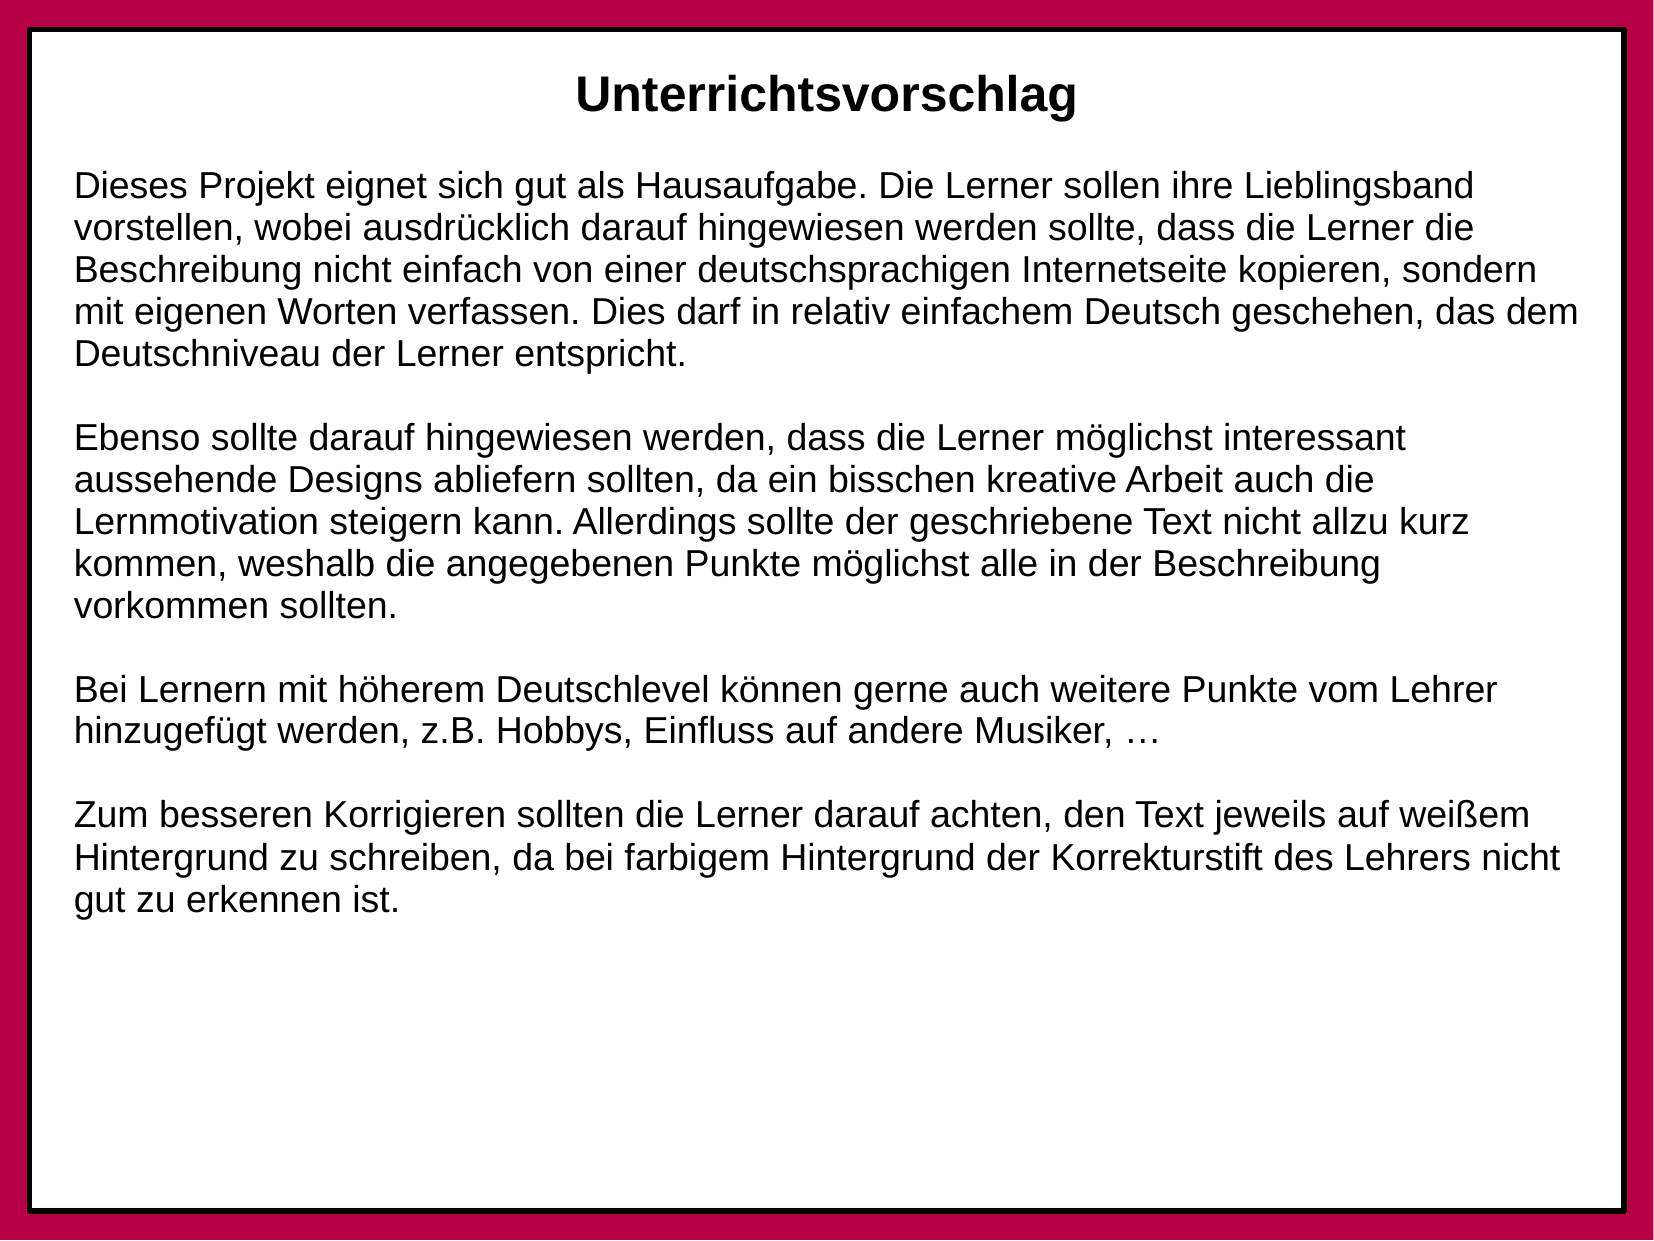

Unterrichtsvorschlag
Dieses Projekt eignet sich gut als Hausaufgabe. Die Lerner sollen ihre Lieblingsband vorstellen, wobei ausdrücklich darauf hingewiesen werden sollte, dass die Lerner die Beschreibung nicht einfach von einer deutschsprachigen Internetseite kopieren, sondern mit eigenen Worten verfassen. Dies darf in relativ einfachem Deutsch geschehen, das dem Deutschniveau der Lerner entspricht.
Ebenso sollte darauf hingewiesen werden, dass die Lerner möglichst interessant aussehende Designs abliefern sollten, da ein bisschen kreative Arbeit auch die Lernmotivation steigern kann. Allerdings sollte der geschriebene Text nicht allzu kurz kommen, weshalb die angegebenen Punkte möglichst alle in der Beschreibung vorkommen sollten.
Bei Lernern mit höherem Deutschlevel können gerne auch weitere Punkte vom Lehrer hinzugefügt werden, z.B. Hobbys, Einfluss auf andere Musiker, …
Zum besseren Korrigieren sollten die Lerner darauf achten, den Text jeweils auf weißem Hintergrund zu schreiben, da bei farbigem Hintergrund der Korrekturstift des Lehrers nicht gut zu erkennen ist.